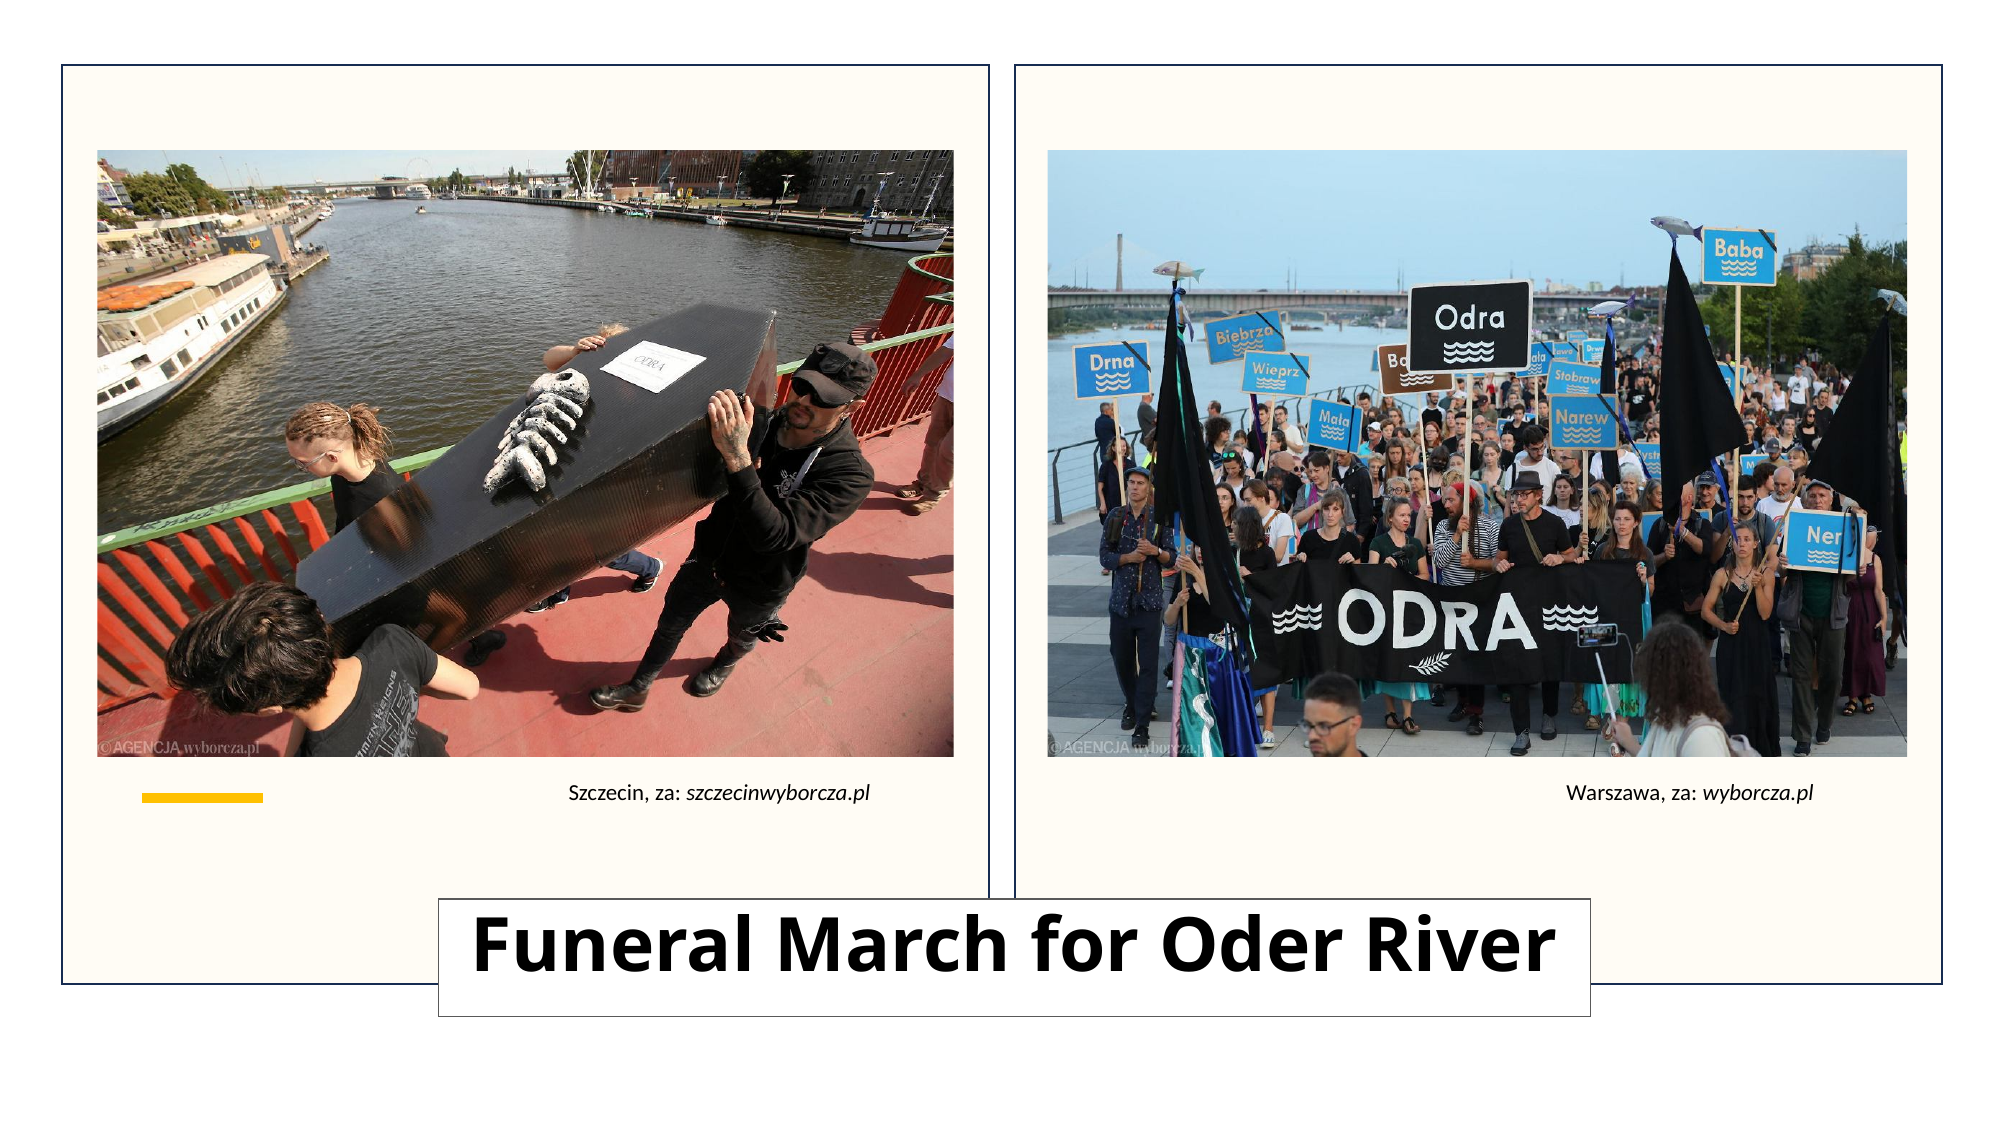

Szczecin, za: szczecinwyborcza.pl
Warszawa, za: wyborcza.pl
# Funeral March for Oder River